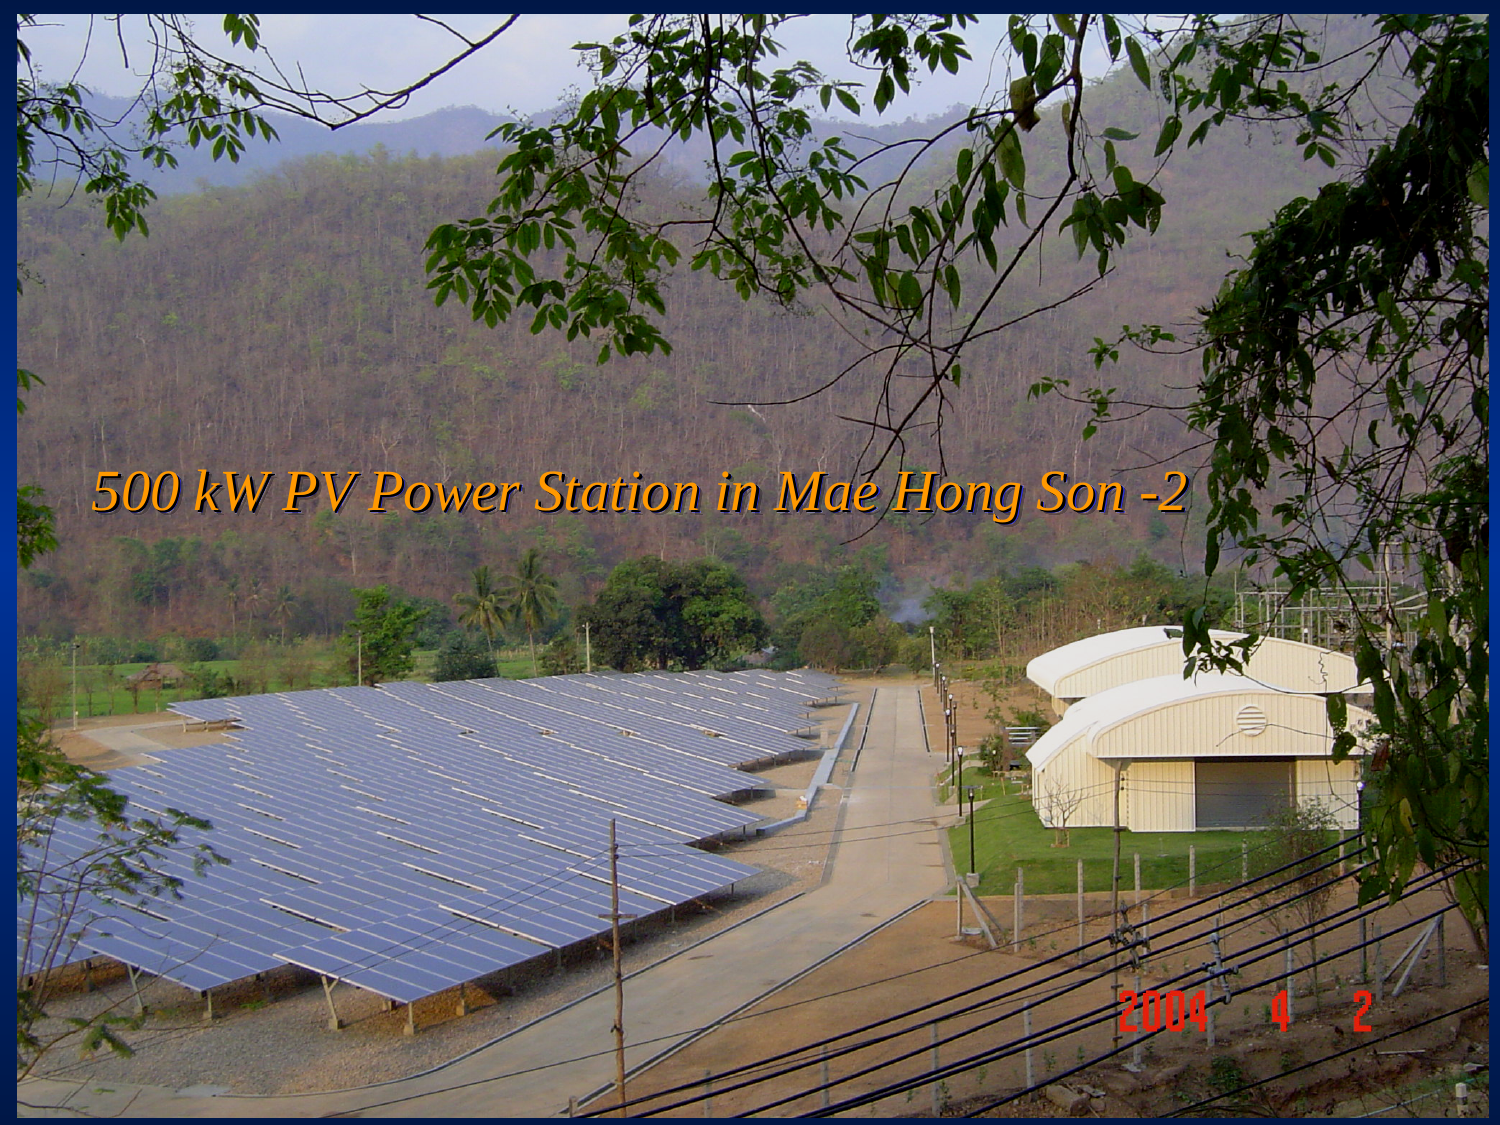

500 kW PV Power Station in Mae Hong Son -2